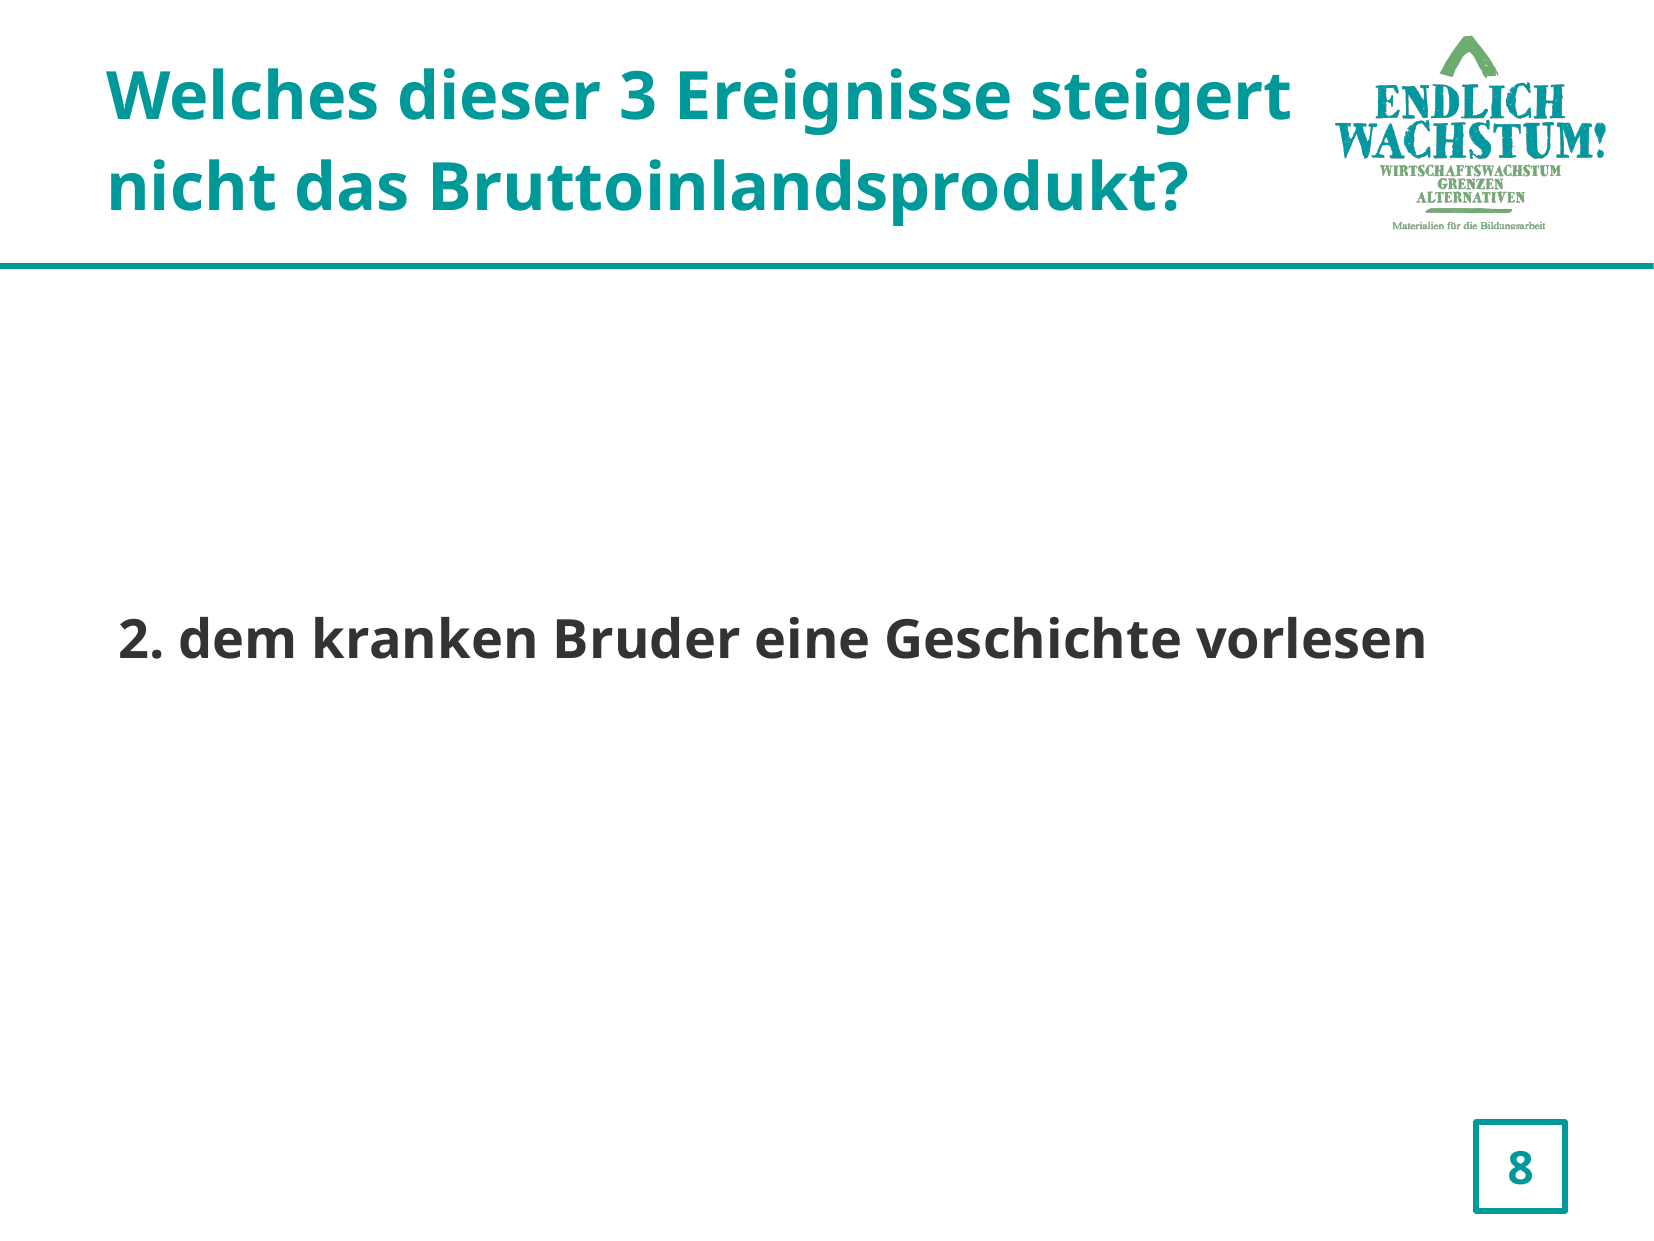

# Welches dieser 3 Ereignisse steigert nicht das Bruttoinlandsprodukt?
2. dem kranken Bruder eine Geschichte vorlesen
8